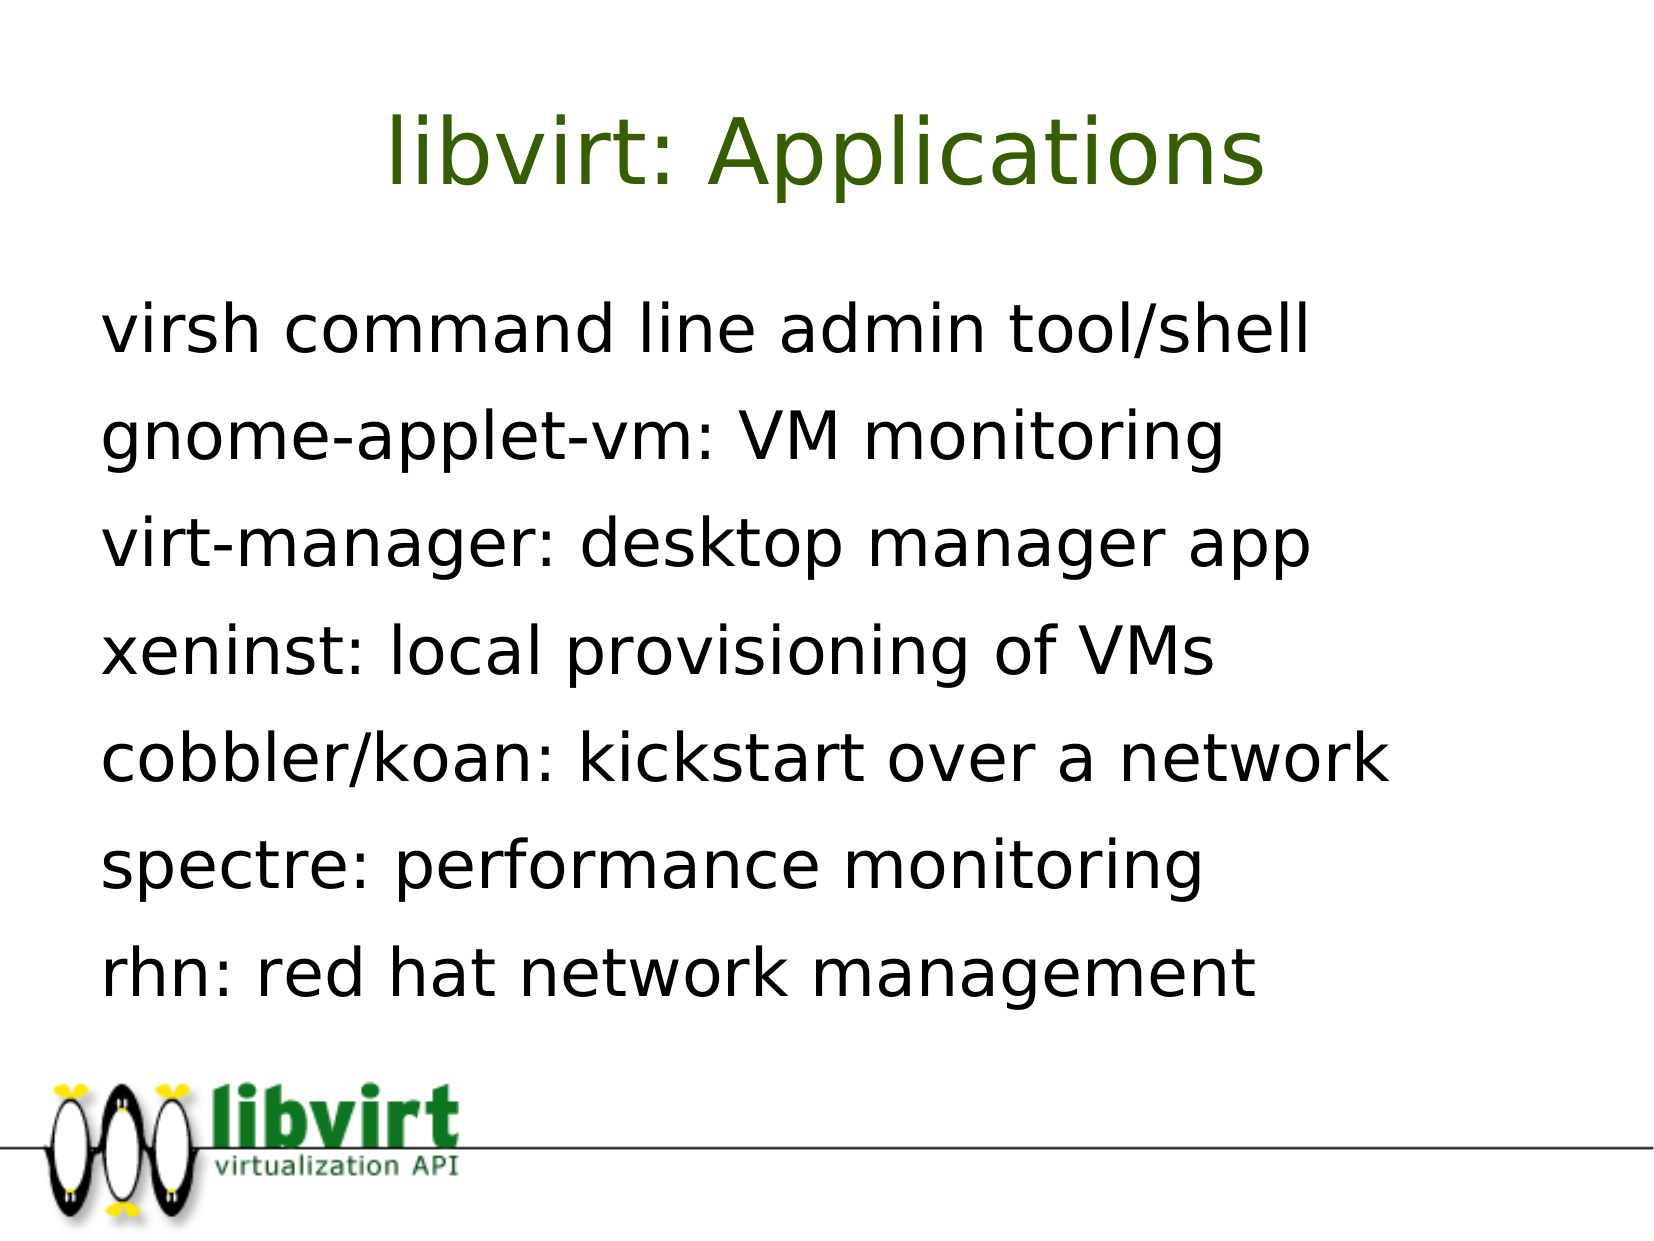

# libvirt: Applications
virsh command line admin tool/shell
gnome-applet-vm: VM monitoring
virt-manager: desktop manager app
xeninst: local provisioning of VMs
cobbler/koan: kickstart over a network
spectre: performance monitoring
rhn: red hat network management